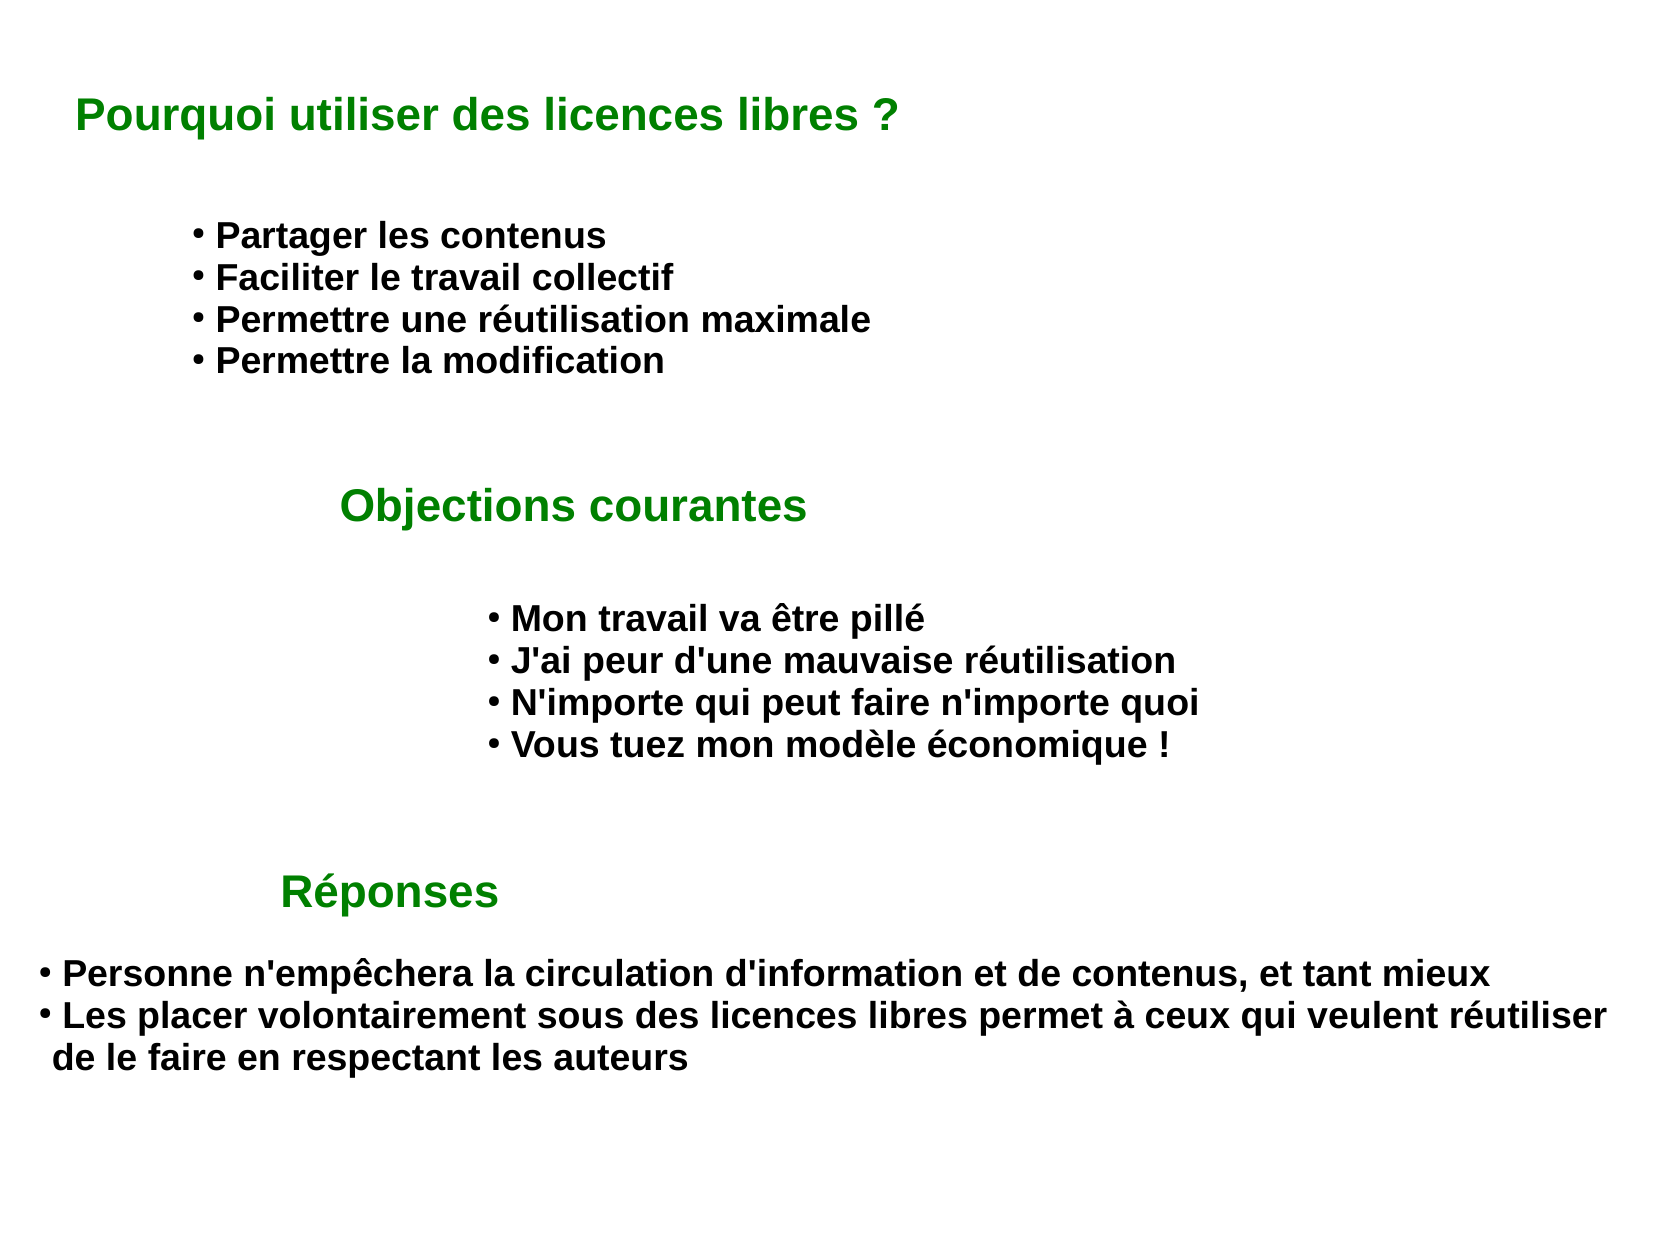

Pourquoi utiliser des licences libres ?
 Partager les contenus
 Faciliter le travail collectif
 Permettre une réutilisation maximale
 Permettre la modification
Objections courantes
 Mon travail va être pillé
 J'ai peur d'une mauvaise réutilisation
 N'importe qui peut faire n'importe quoi
 Vous tuez mon modèle économique !
Réponses
 Personne n'empêchera la circulation d'information et de contenus, et tant mieux
 Les placer volontairement sous des licences libres permet à ceux qui veulent réutiliser
de le faire en respectant les auteurs